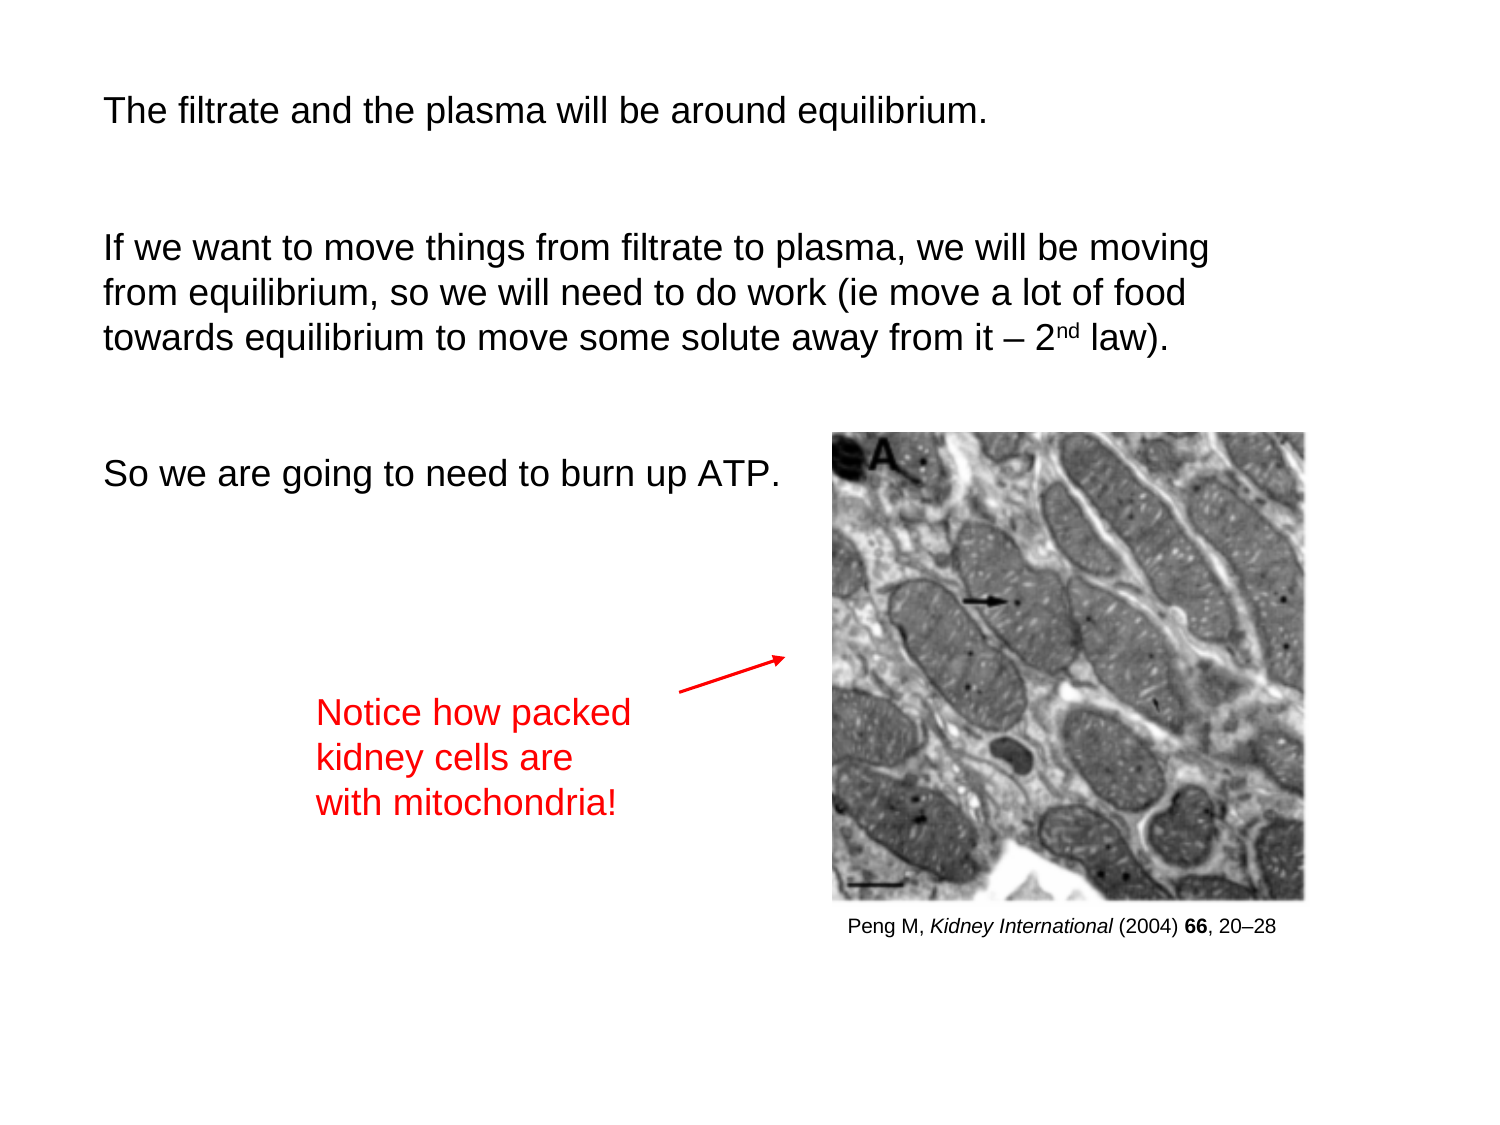

The filtrate and the plasma will be around equilibrium.
If we want to move things from filtrate to plasma, we will be moving from equilibrium, so we will need to do work (ie move a lot of food towards equilibrium to move some solute away from it – 2nd law).
So we are going to need to burn up ATP.
Notice how packed kidney cells are with mitochondria!
Peng M, Kidney International (2004) 66, 20–28